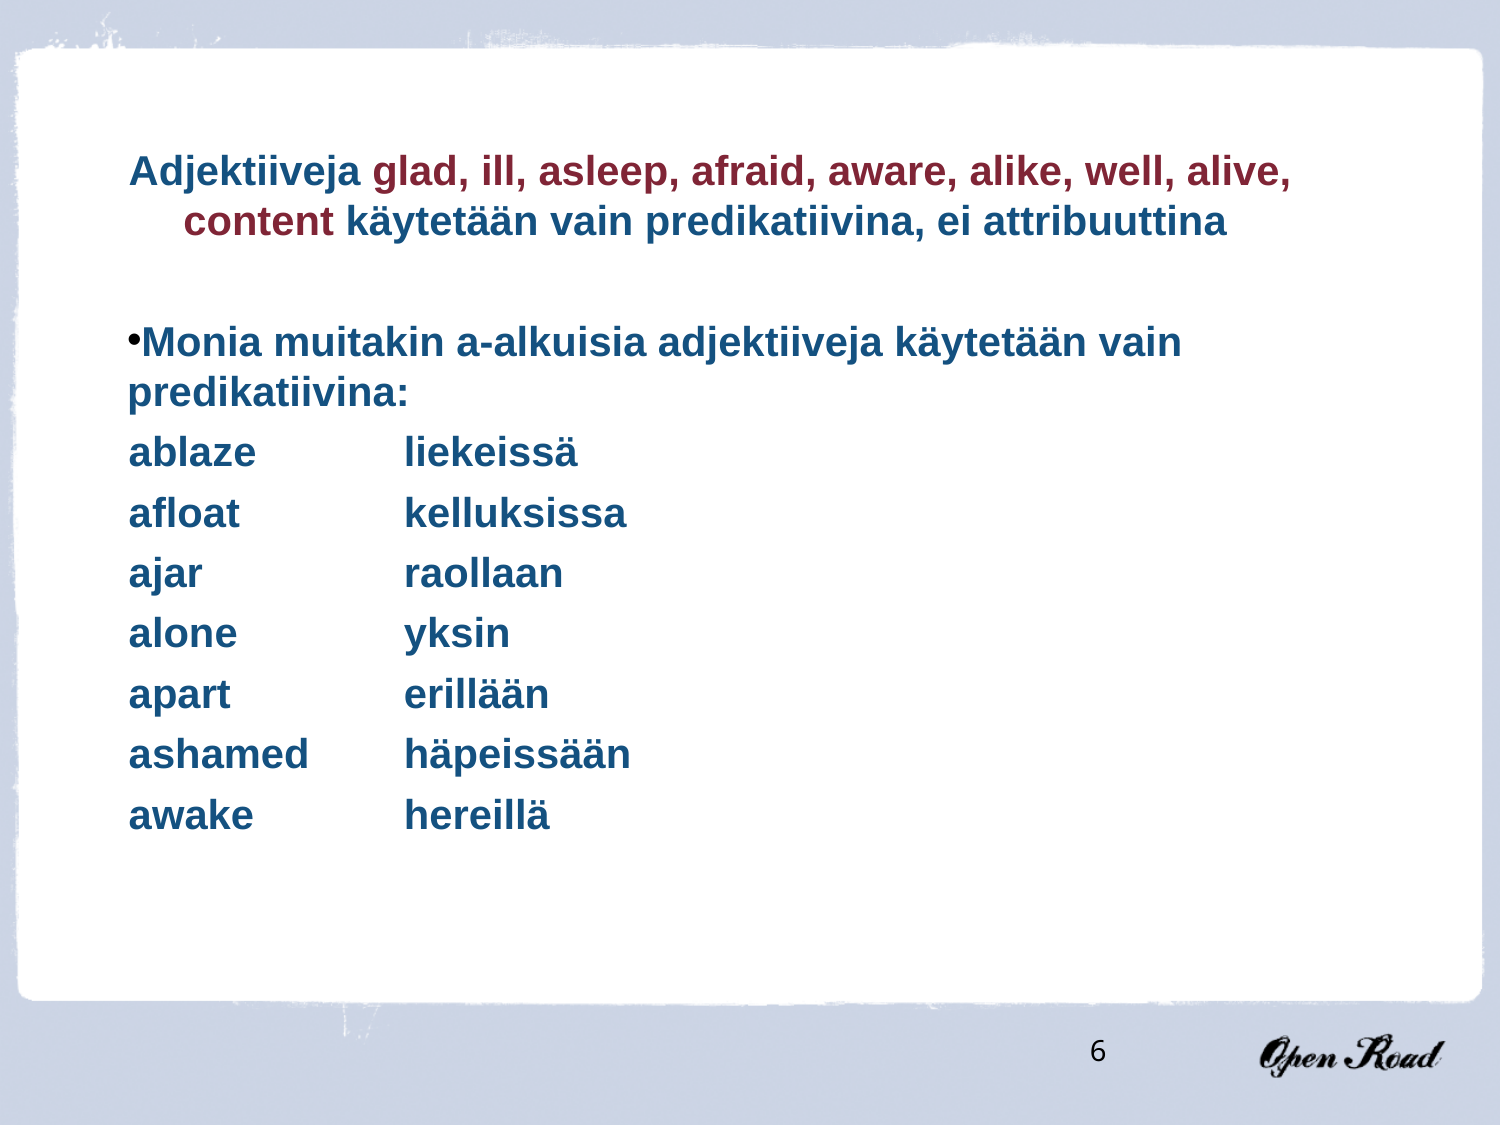

Adjektiiveja glad, ill, asleep, afraid, aware, alike, well, alive, content käytetään vain predikatiivina, ei attribuuttina
Monia muitakin a-alkuisia adjektiiveja käytetään vain predikatiivina:
ablaze 		liekeissä
afloat			kelluksissa
ajar			raollaan
alone			yksin
apart			erillään
ashamed		häpeissään
awake			hereillä